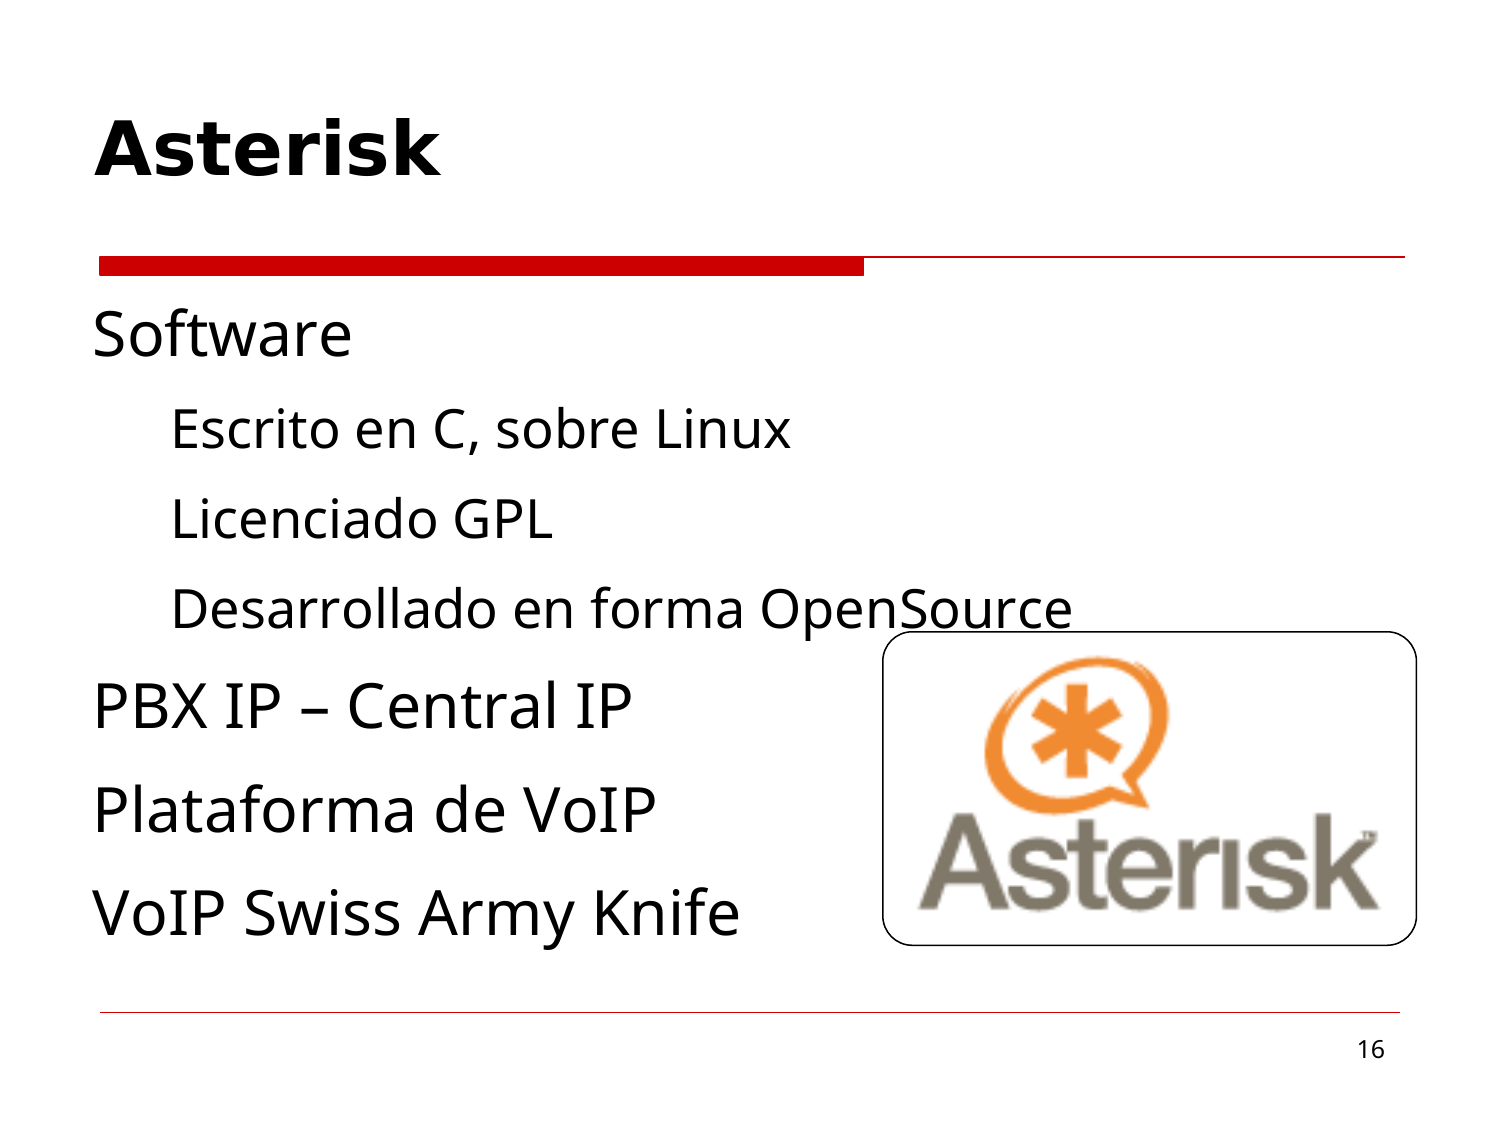

# Asterisk
Software
Escrito en C, sobre Linux
Licenciado GPL
Desarrollado en forma OpenSource
PBX IP – Central IP
Plataforma de VoIP
VoIP Swiss Army Knife